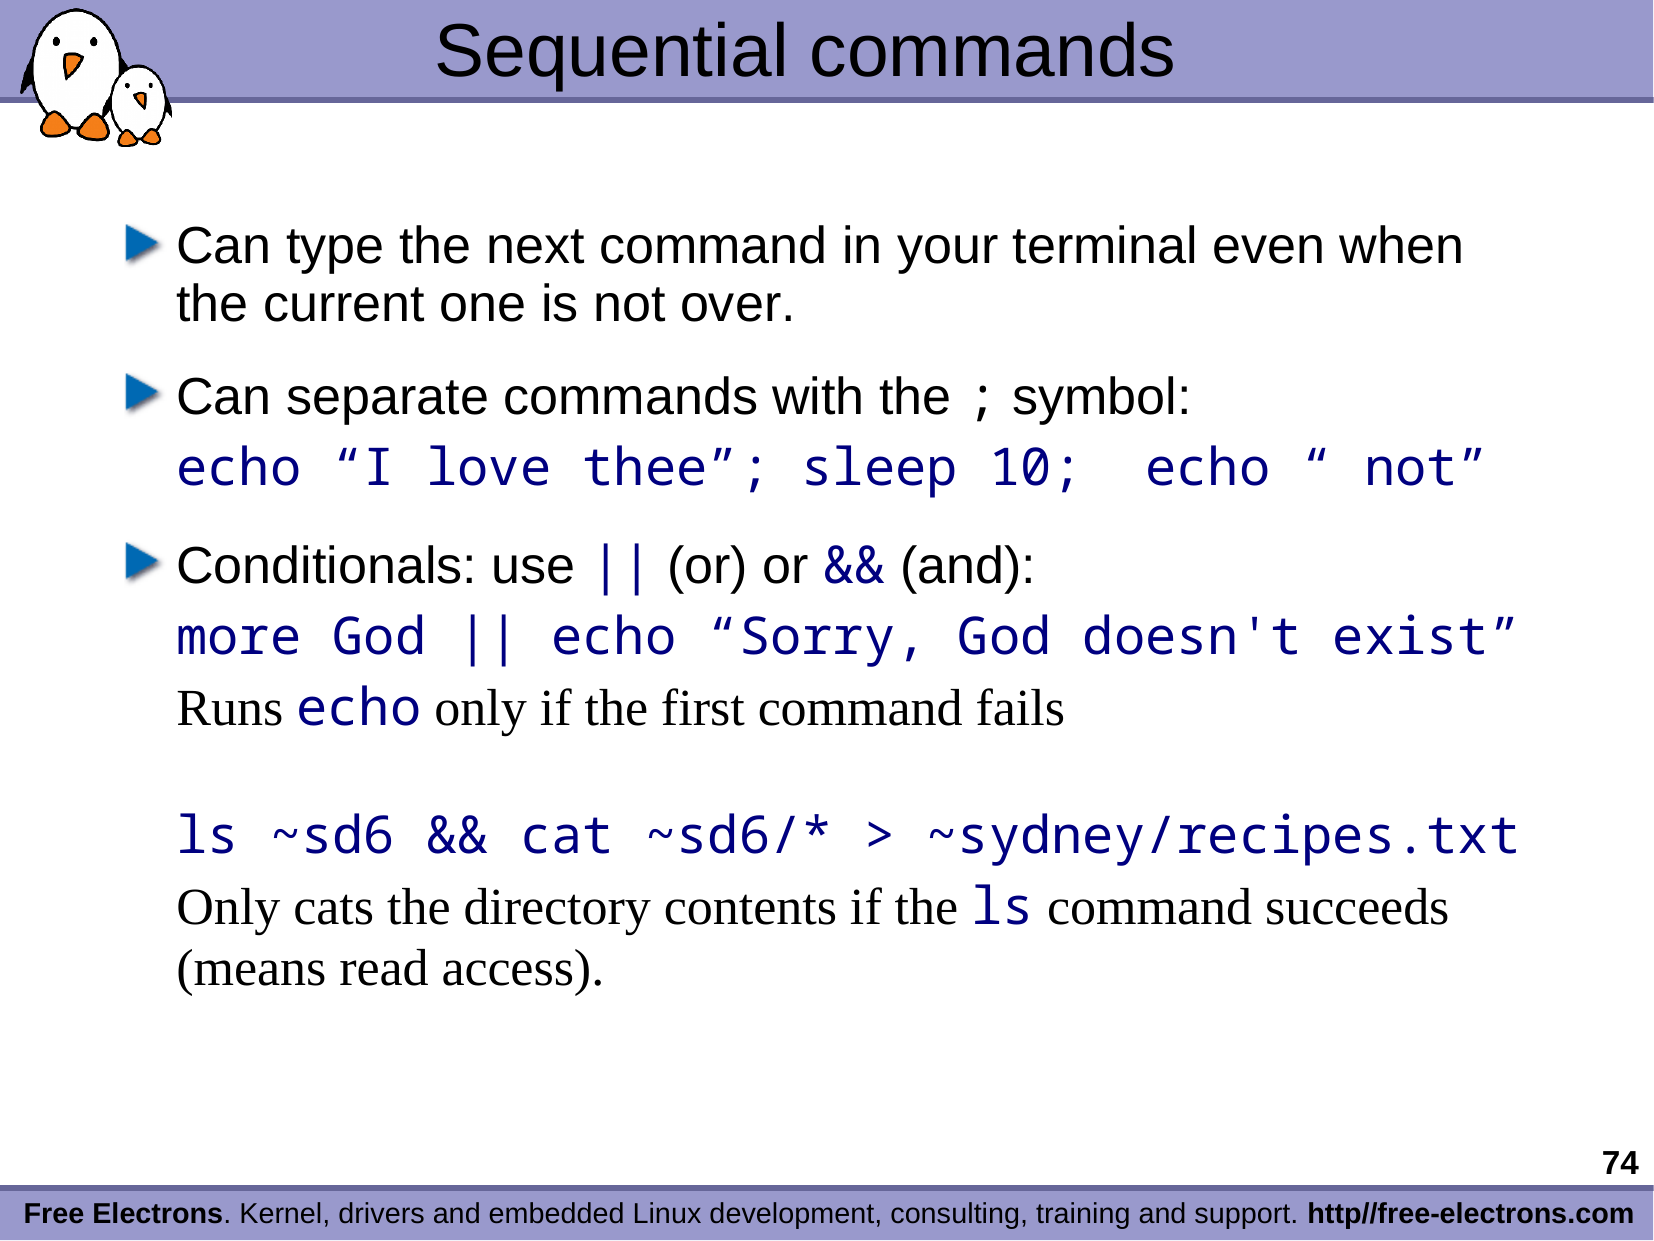

# Sequential commands
Can type the next command in your terminal even when the current one is not over.
Can separate commands with the ; symbol:
echo “I love thee”; sleep 10; echo “ not”
Conditionals: use || (or) or && (and):
more God || echo “Sorry, God doesn't exist”
Runs echo only if the first command fails
ls ~sd6 && cat ~sd6/* > ~sydney/recipes.txt
Only cats the directory contents if the ls command succeeds (means read access).